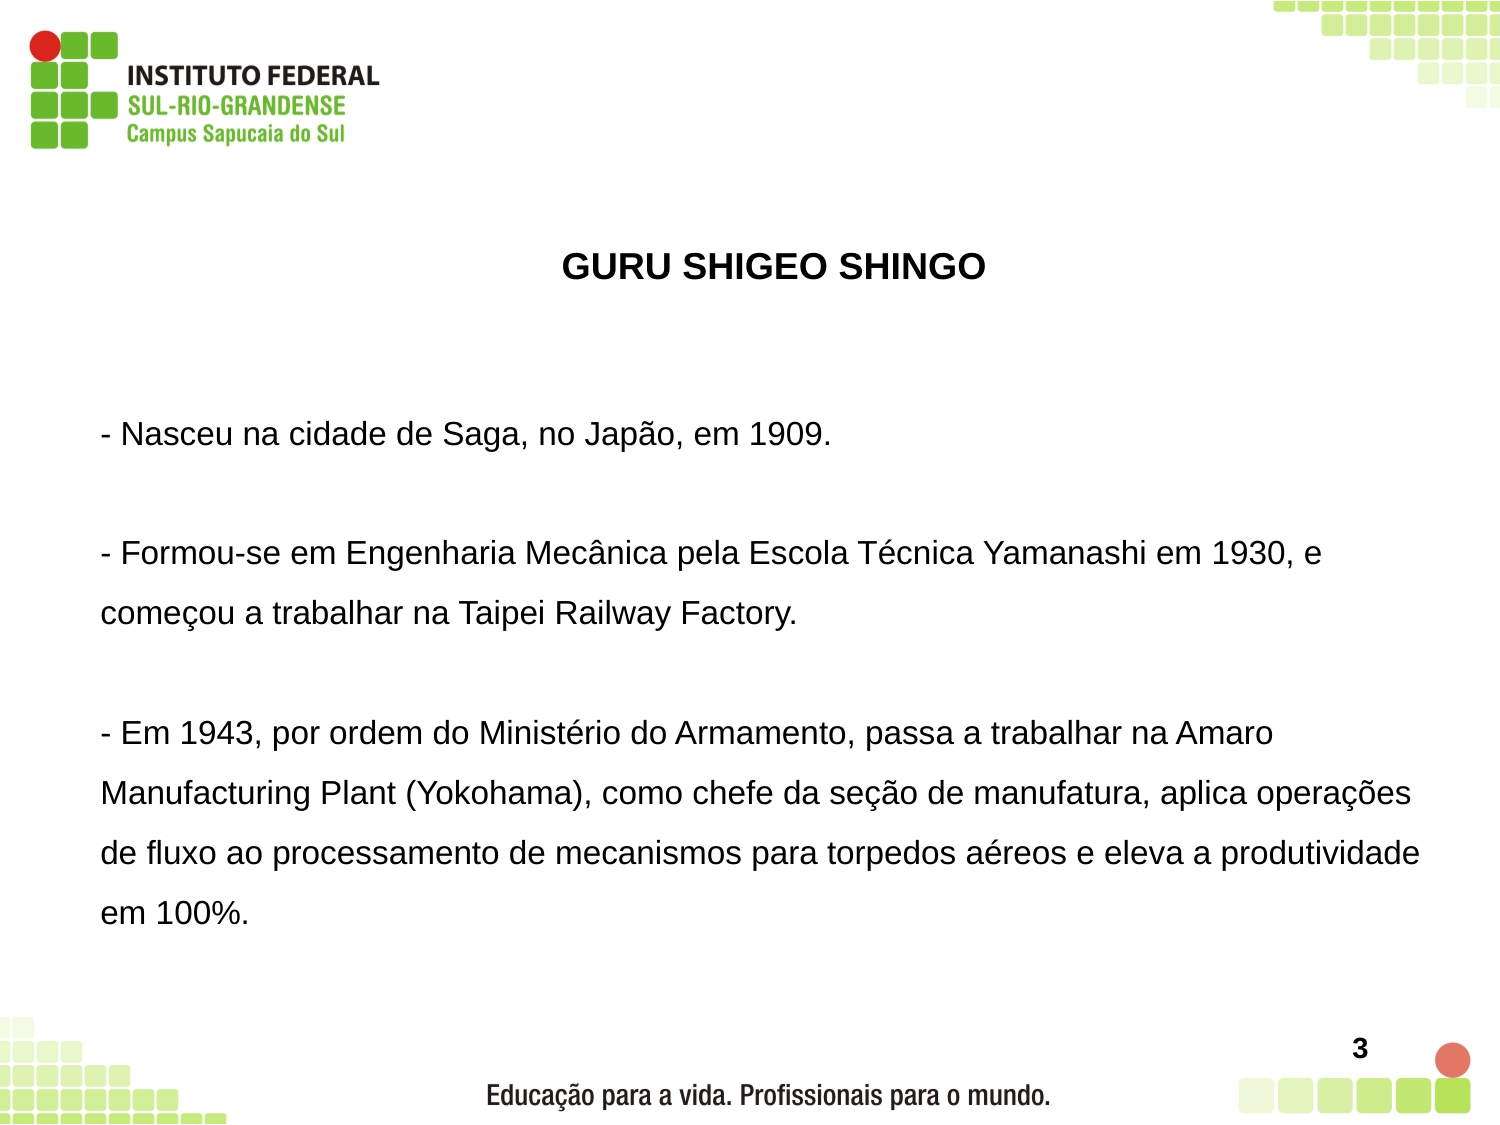

GURU SHIGEO SHINGO
# - Nasceu na cidade de Saga, no Japão, em 1909. - Formou-se em Engenharia Mecânica pela Escola Técnica Yamanashi em 1930, e começou a trabalhar na Taipei Railway Factory. - Em 1943, por ordem do Ministério do Armamento, passa a trabalhar na Amaro Manufacturing Plant (Yokohama), como chefe da seção de manufatura, aplica operações de fluxo ao processamento de mecanismos para torpedos aéreos e eleva a produtividade em 100%.